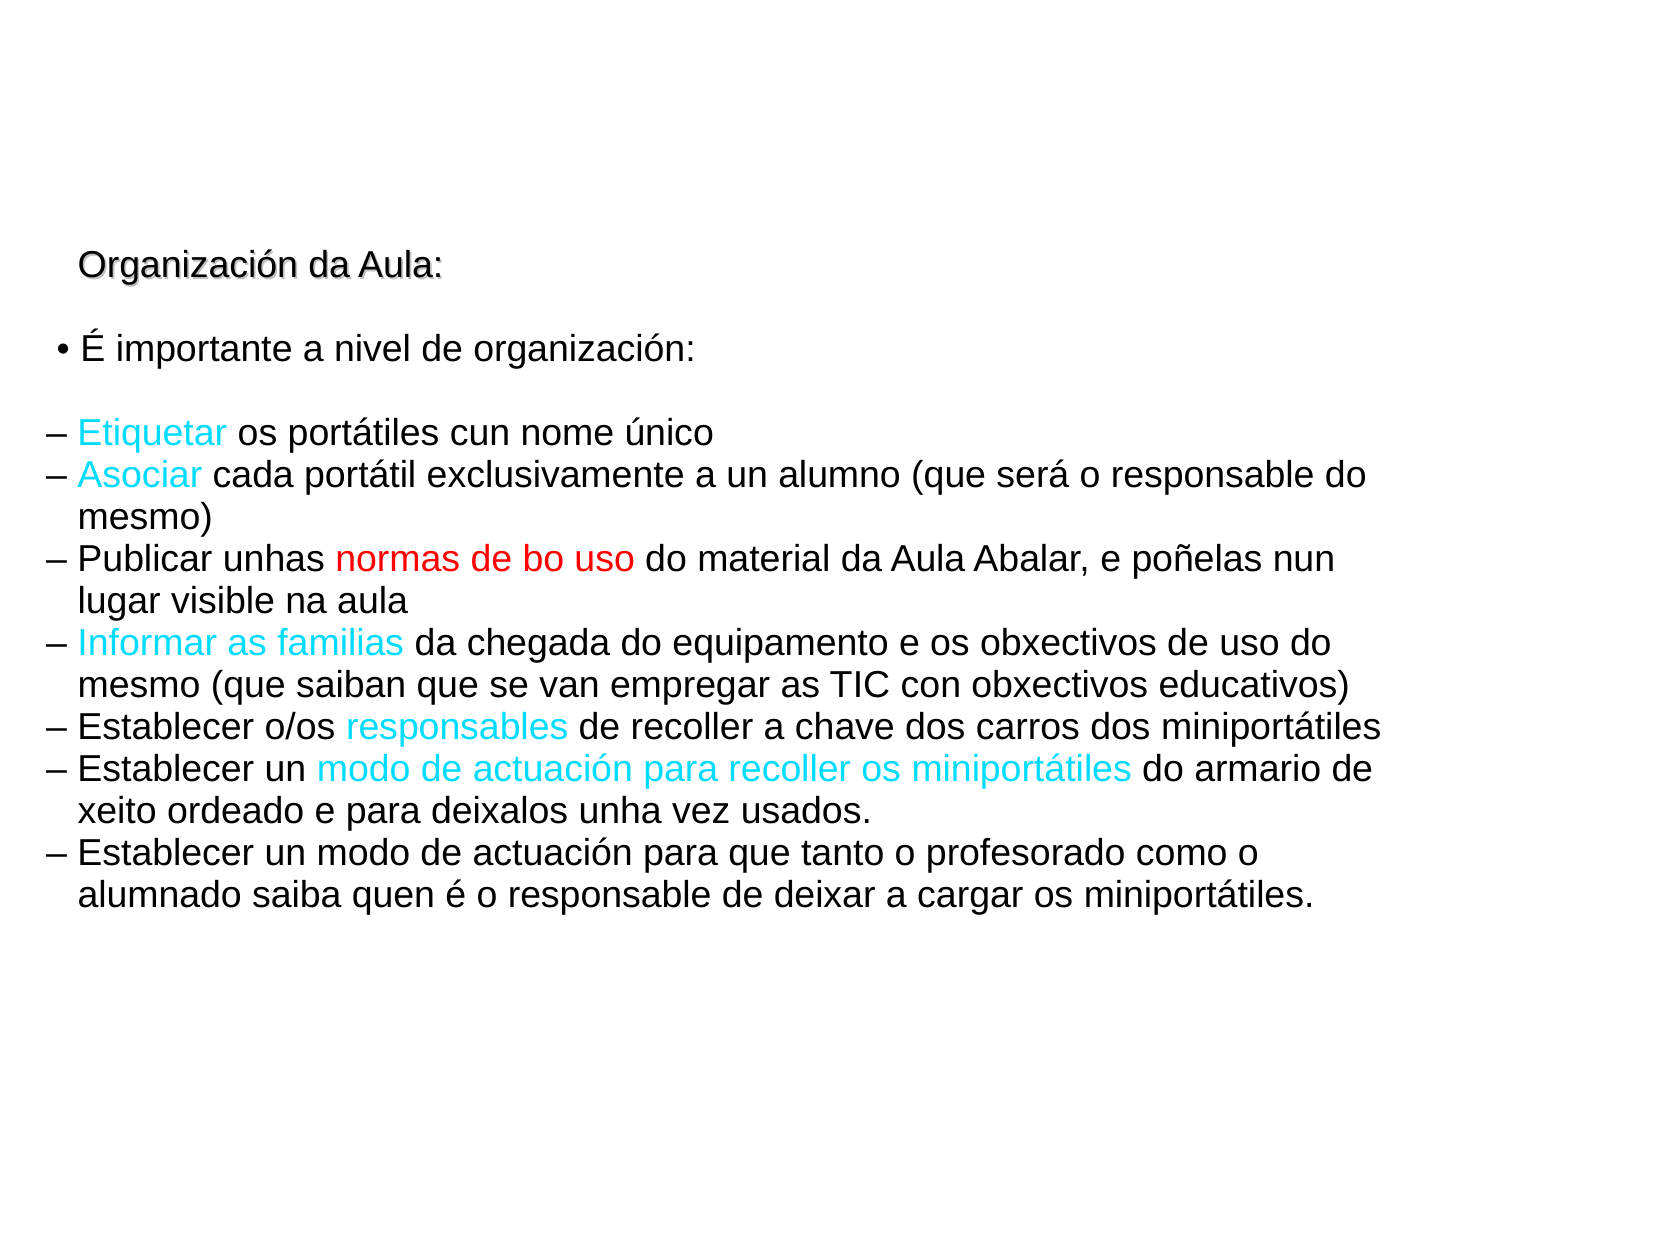

Organización da Aula:
 • É importante a nivel de organización:
 – Etiquetar os portátiles cun nome único
 – Asociar cada portátil exclusivamente a un alumno (que será o responsable do
 mesmo)
 – Publicar unhas normas de bo uso do material da Aula Abalar, e poñelas nun
 lugar visible na aula
 – Informar as familias da chegada do equipamento e os obxectivos de uso do
 mesmo (que saiban que se van empregar as TIC con obxectivos educativos)
 – Establecer o/os responsables de recoller a chave dos carros dos miniportátiles
 – Establecer un modo de actuación para recoller os miniportátiles do armario de
 xeito ordeado e para deixalos unha vez usados.
 – Establecer un modo de actuación para que tanto o profesorado como o
 alumnado saiba quen é o responsable de deixar a cargar os miniportátiles.